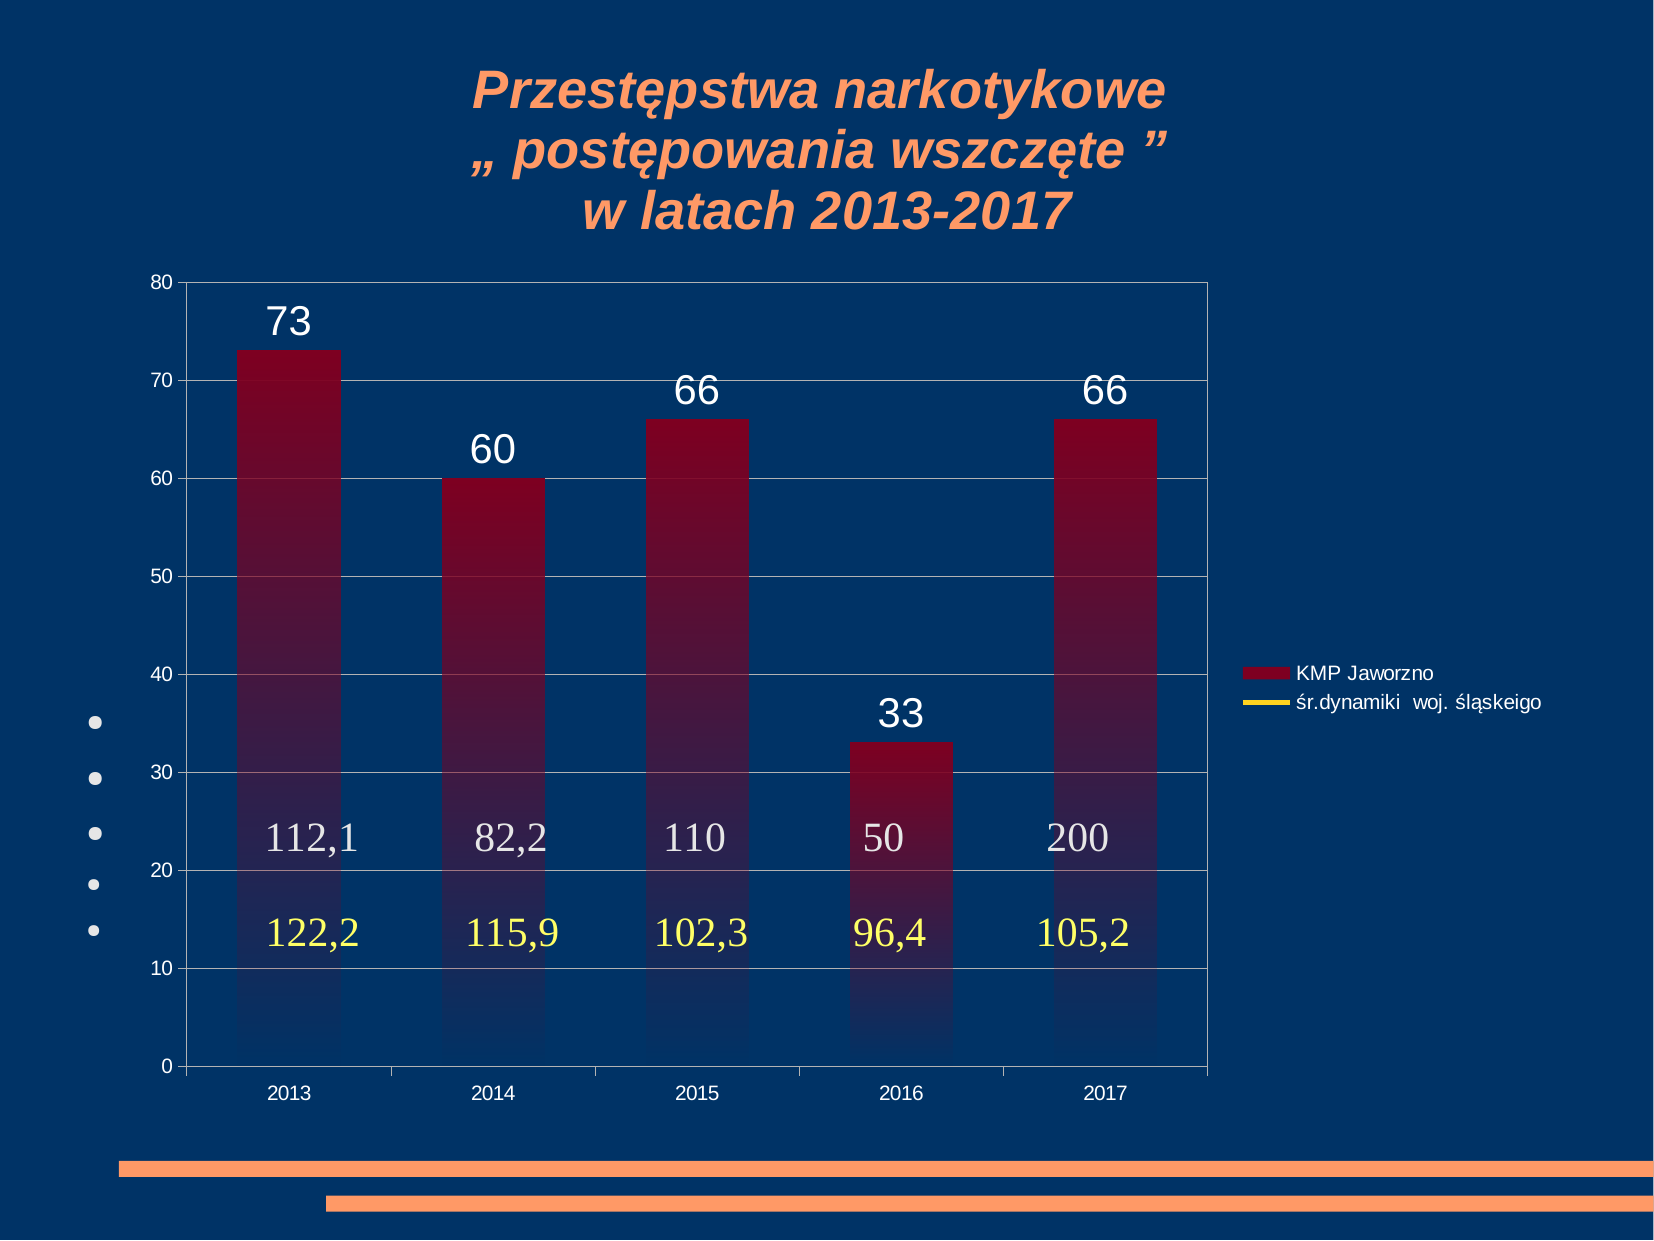

# Przestępstwa narkotykowe „ postępowania wszczęte ” w latach 2013-2017
### Chart
| Category | KMP Jaworzno | śr.dynamiki woj. śląskeigo |
|---|---|---|
| 2013 | 73.0 | None |
| 2014 | 60.0 | None |
| 2015 | 66.0 | None |
| 2016 | 33.0 | None |
| 2017 | 66.0 | None |
 112,1 82,2 110 50		 200
 122,2 115,9 102,3 96,4		 105,2